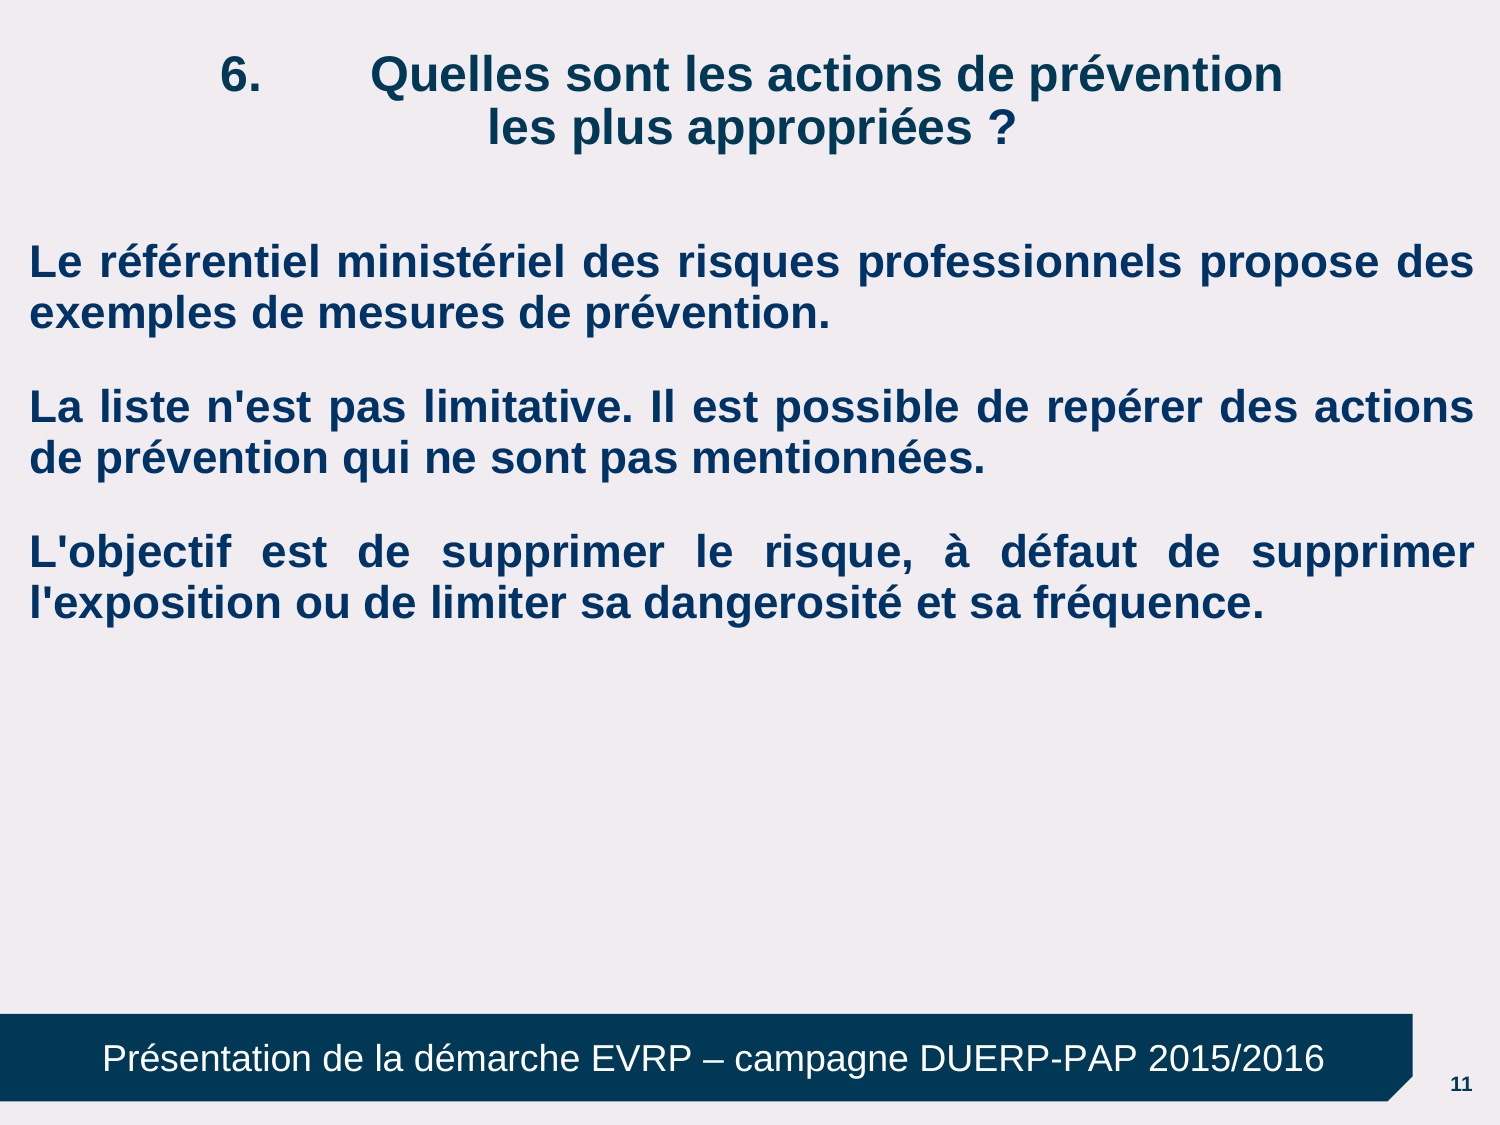

# 6.	Quelles sont les actions de prévention les plus appropriées ?
Le référentiel ministériel des risques professionnels propose des exemples de mesures de prévention.
La liste n'est pas limitative. Il est possible de repérer des actions de prévention qui ne sont pas mentionnées.
L'objectif est de supprimer le risque, à défaut de supprimer l'exposition ou de limiter sa dangerosité et sa fréquence.